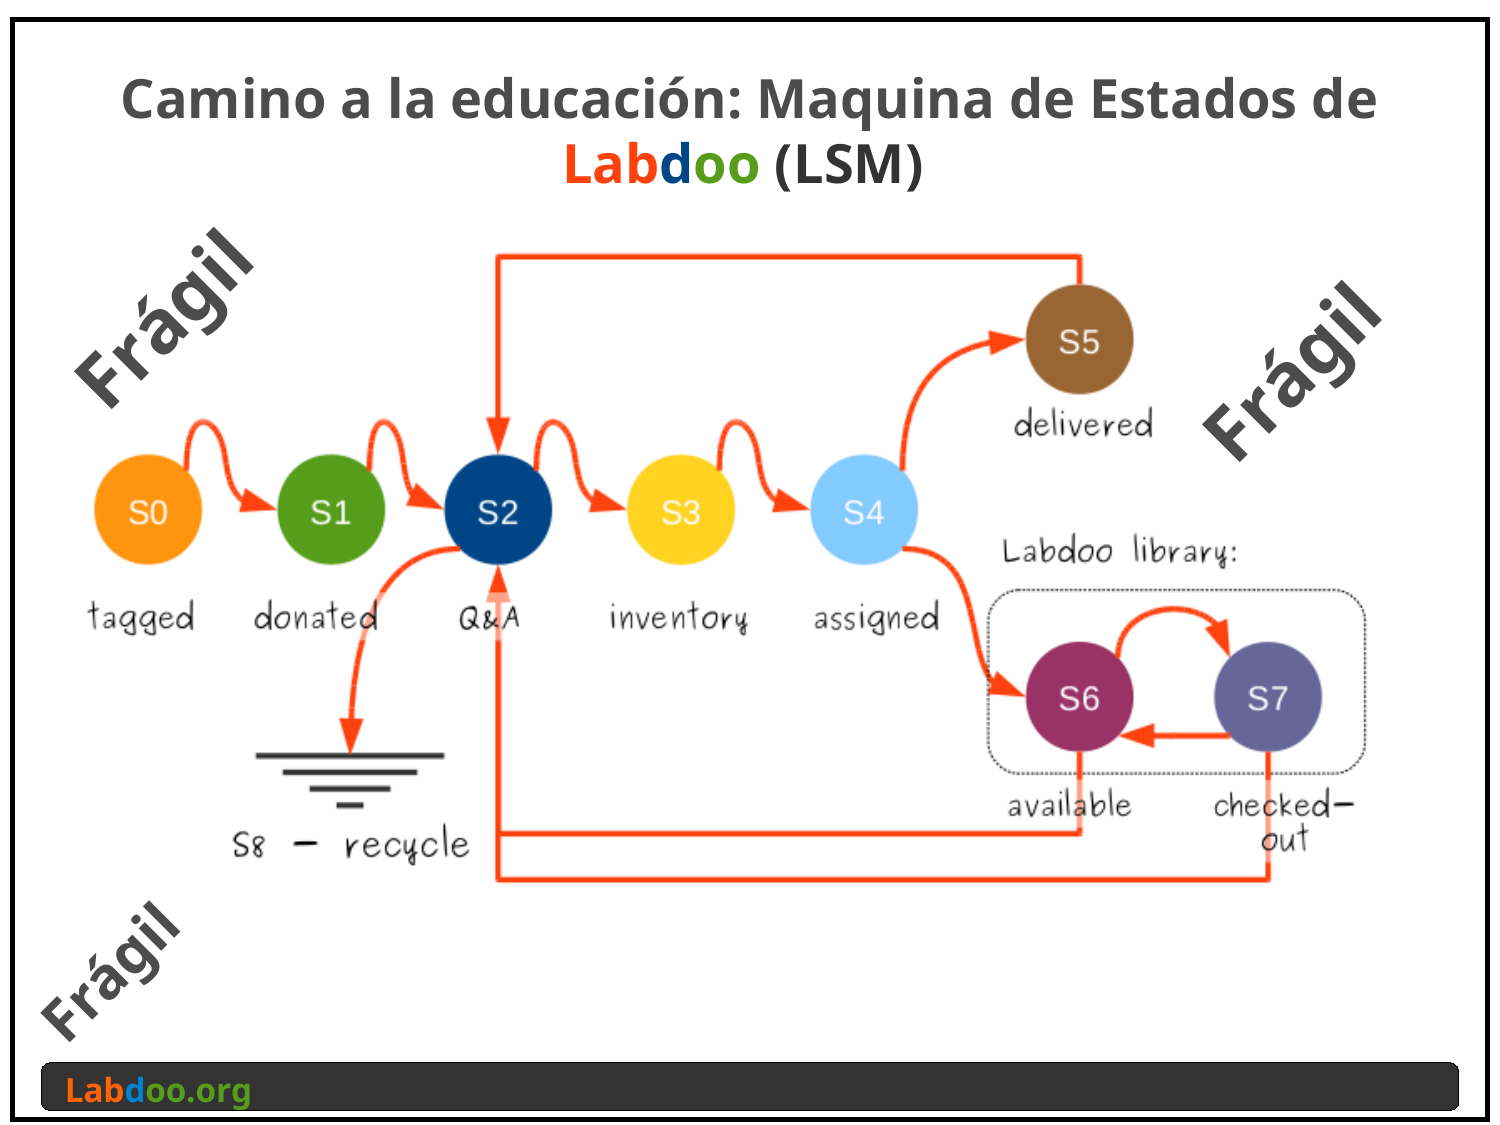

Camino a la educación: Maquina de Estados de Labdoo (LSM)
Frágil
Frágil
Frágil